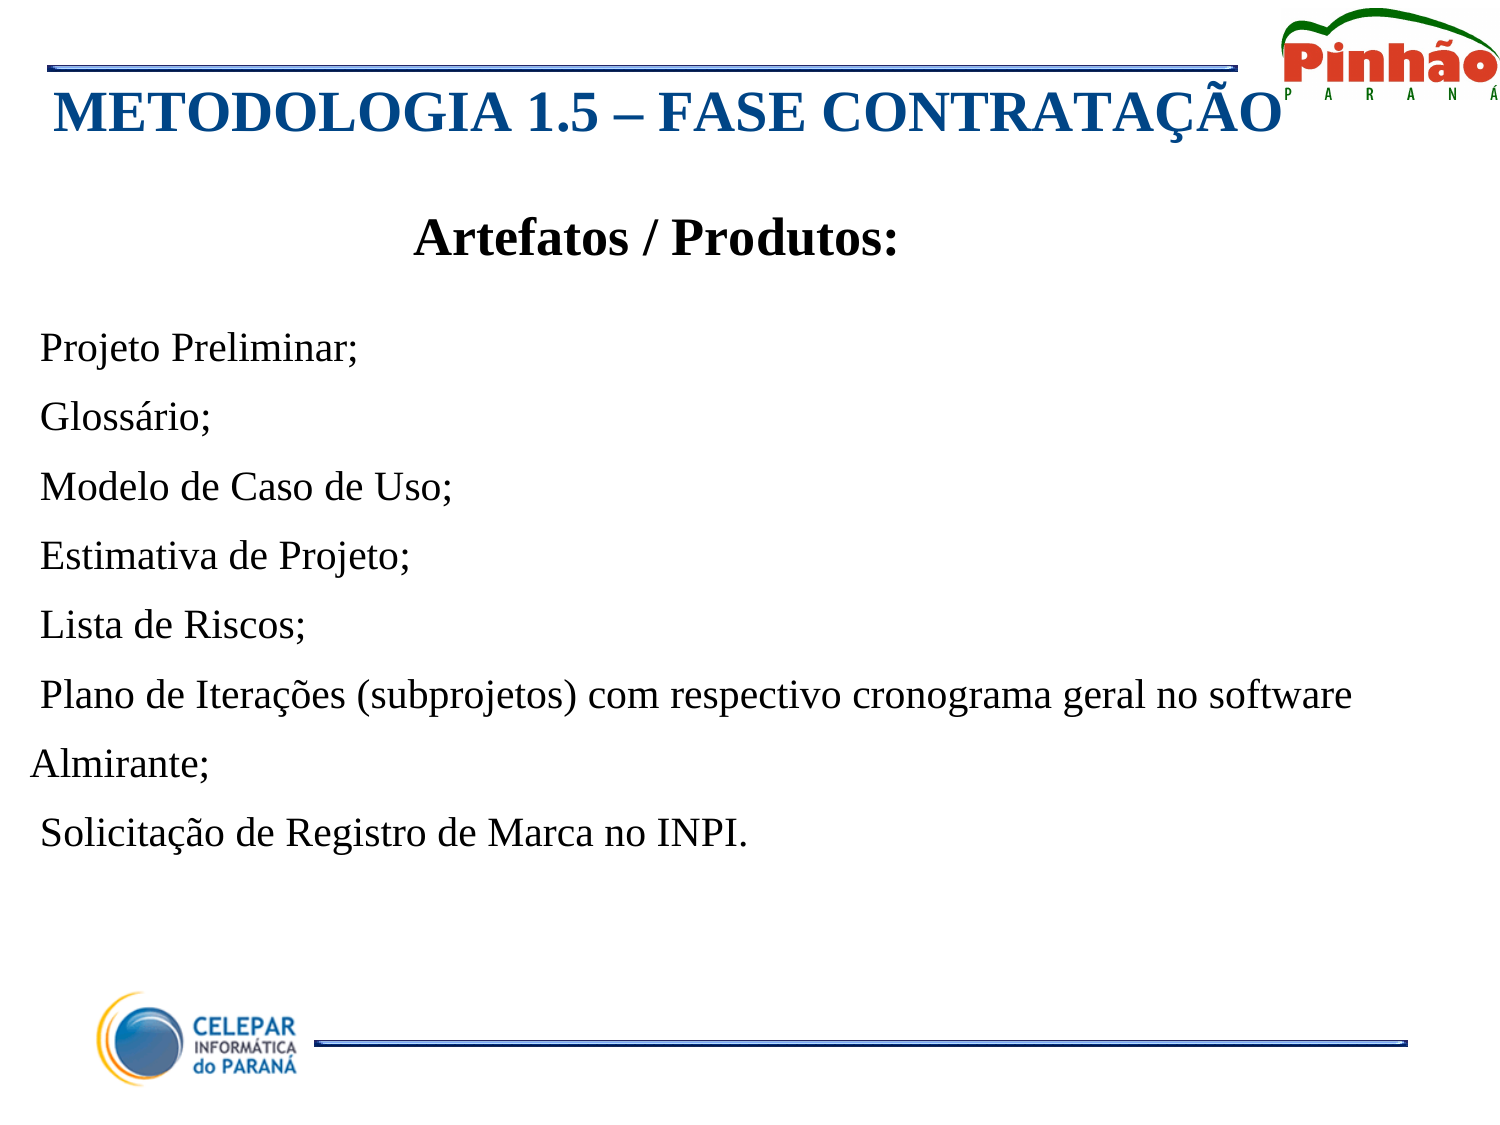

#
METODOLOGIA 1.5 – FASE CONTRATAÇÃO
Artefatos / Produtos:
 Projeto Preliminar;
 Glossário;
 Modelo de Caso de Uso;
 Estimativa de Projeto;
 Lista de Riscos;
 Plano de Iterações (subprojetos) com respectivo cronograma geral no software Almirante;
 Solicitação de Registro de Marca no INPI.